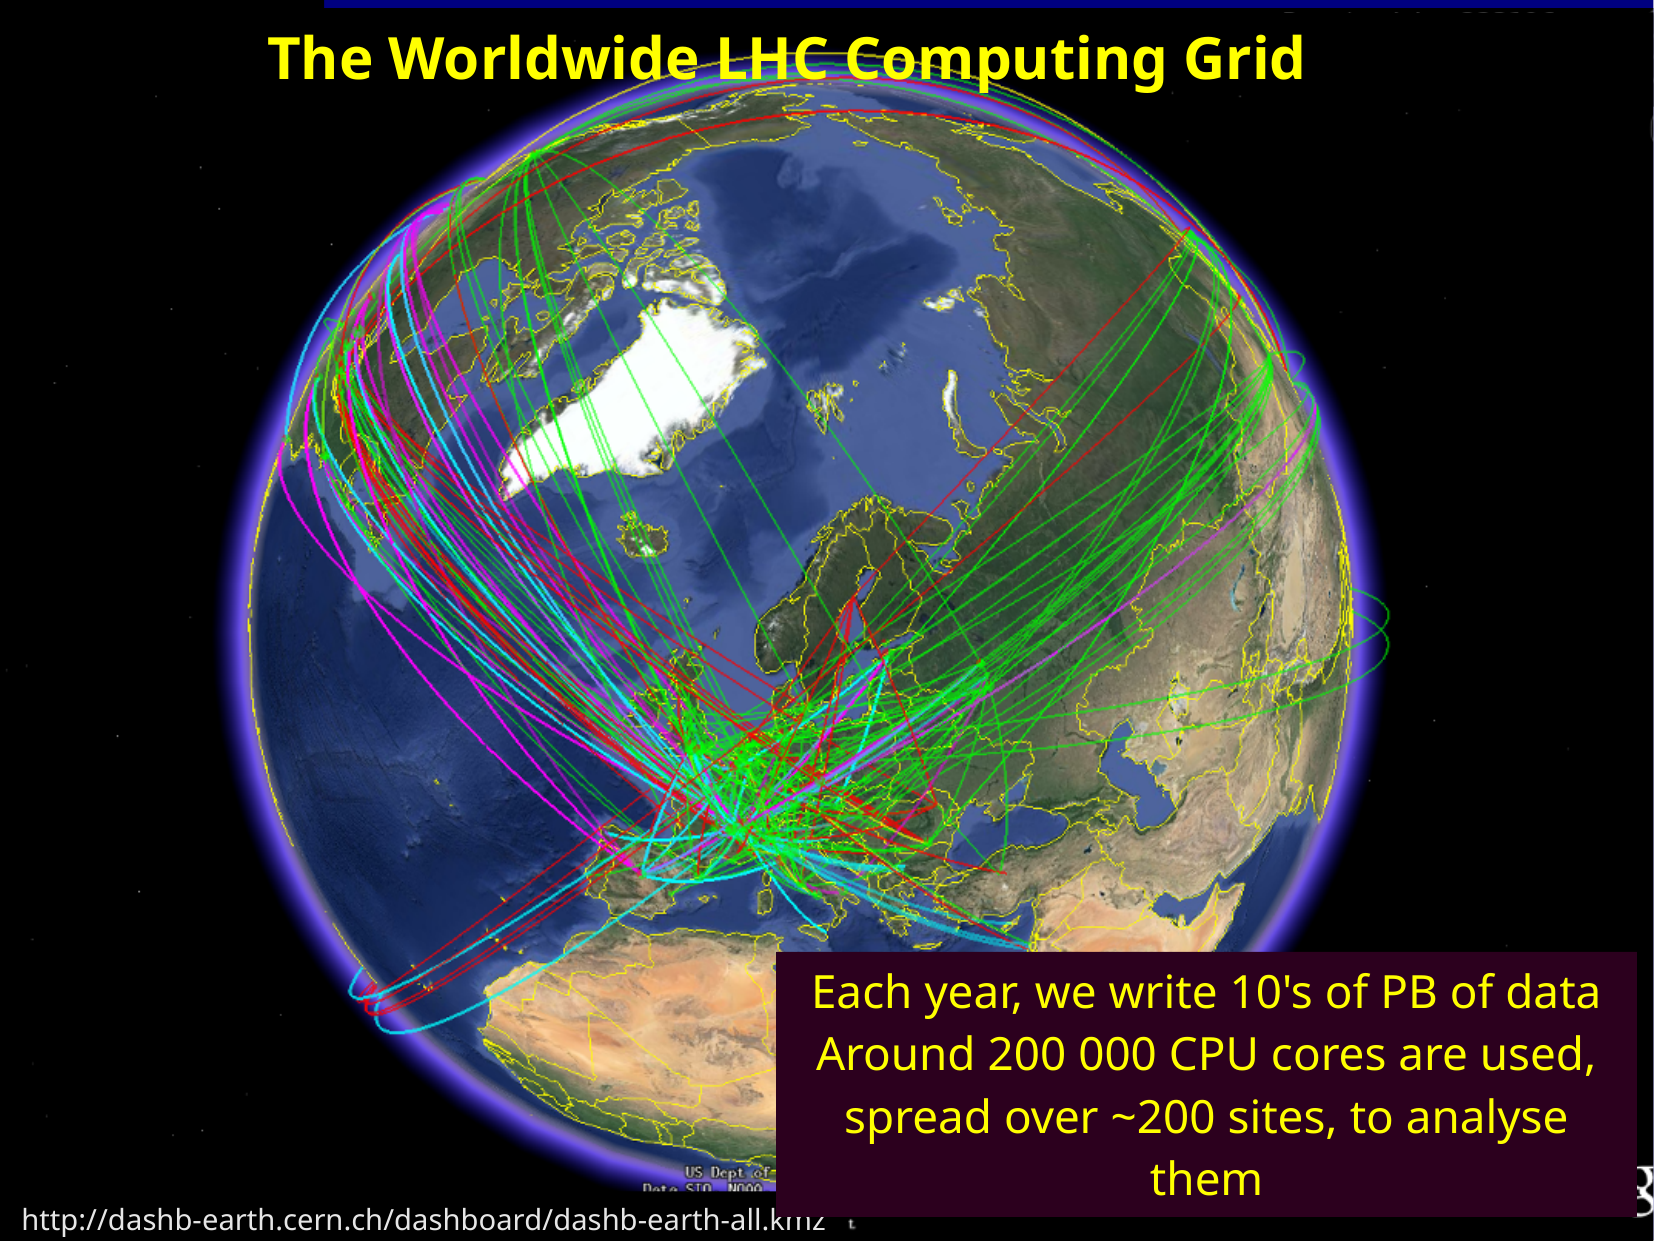

The Worldwide LHC Computing Grid
Each year, we write 10's of PB of data
Around 200 000 CPU cores are used, spread over ~200 sites, to analyse them
http://dashb-earth.cern.ch/dashboard/dashb-earth-all.kmz